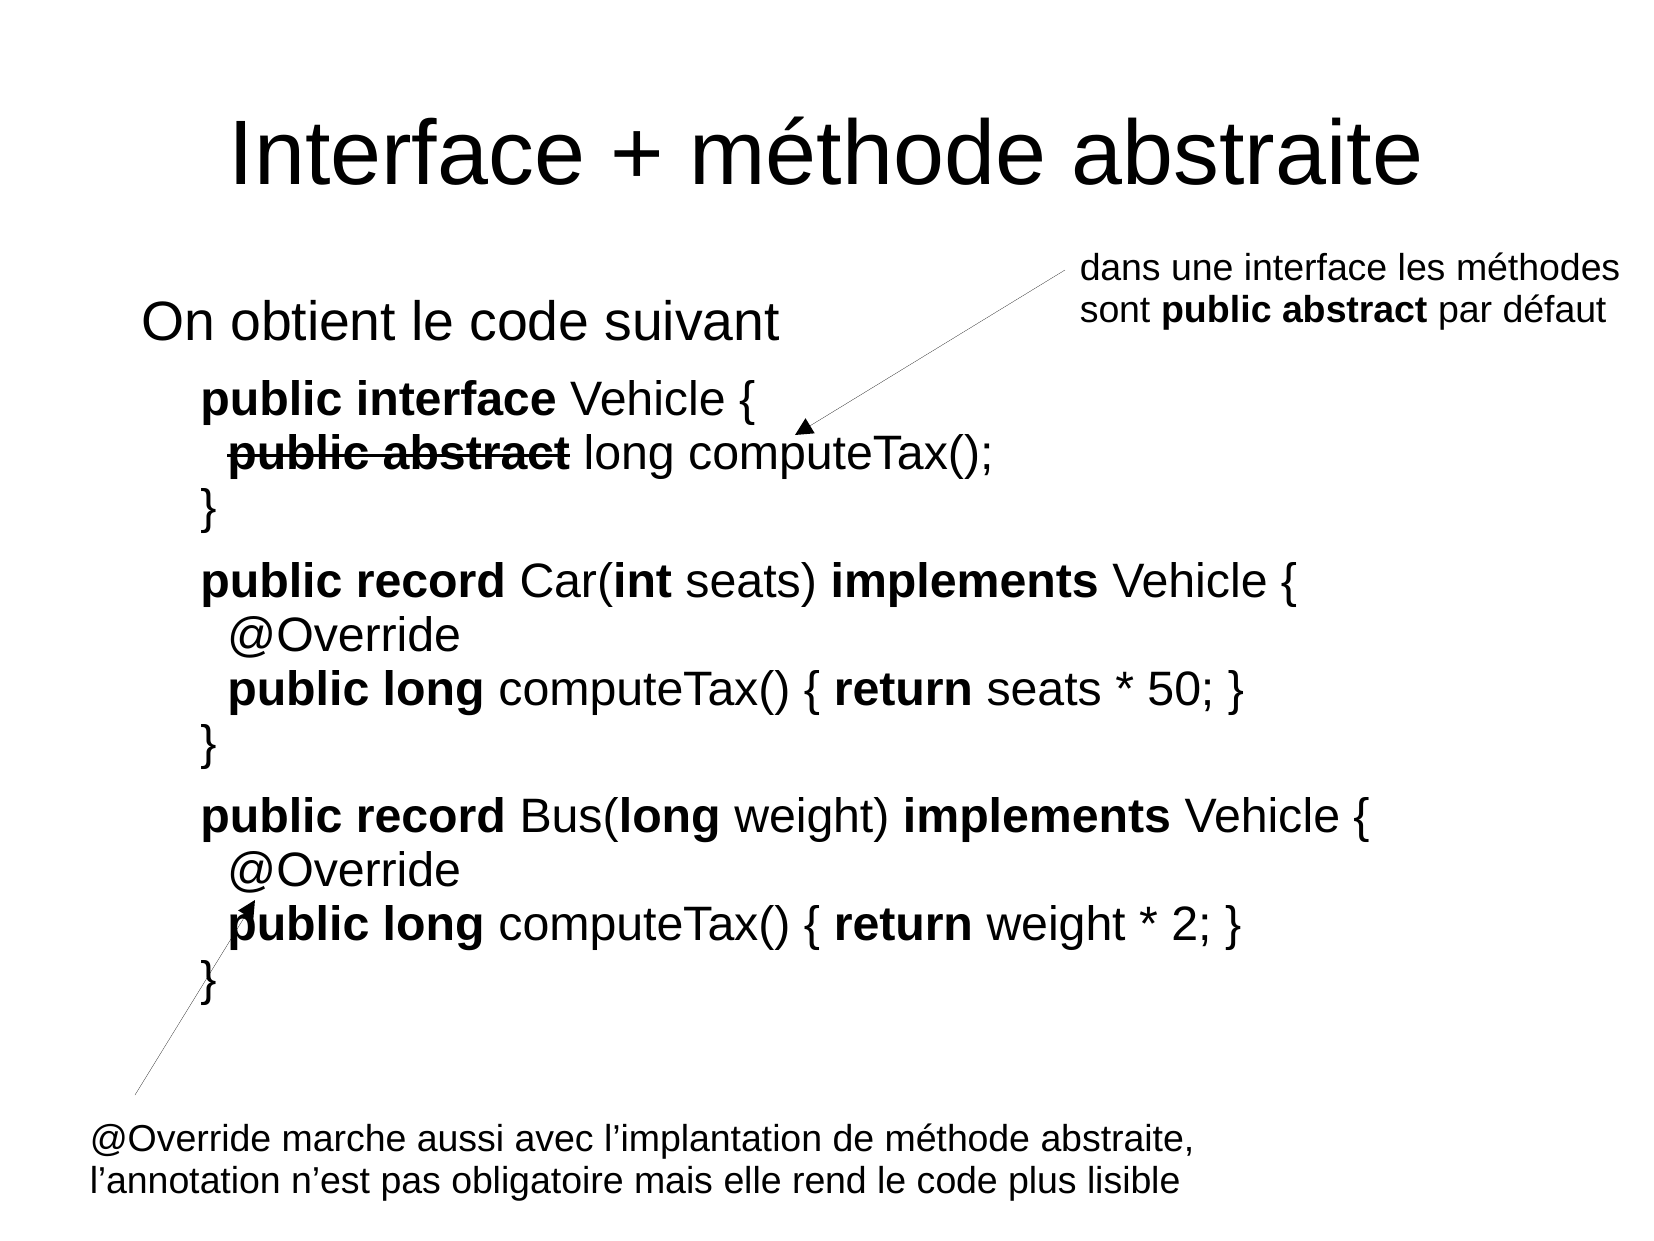

# Interface + méthode abstraite
dans une interface les méthodes
sont public abstract par défaut
On obtient le code suivant
public interface Vehicle {
 public abstract long computeTax();
}
public record Car(int seats) implements Vehicle {
 @Override
 public long computeTax() { return seats * 50; }
}
public record Bus(long weight) implements Vehicle {
 @Override
 public long computeTax() { return weight * 2; }
}
@Override marche aussi avec l’implantation de méthode abstraite,
l’annotation n’est pas obligatoire mais elle rend le code plus lisible